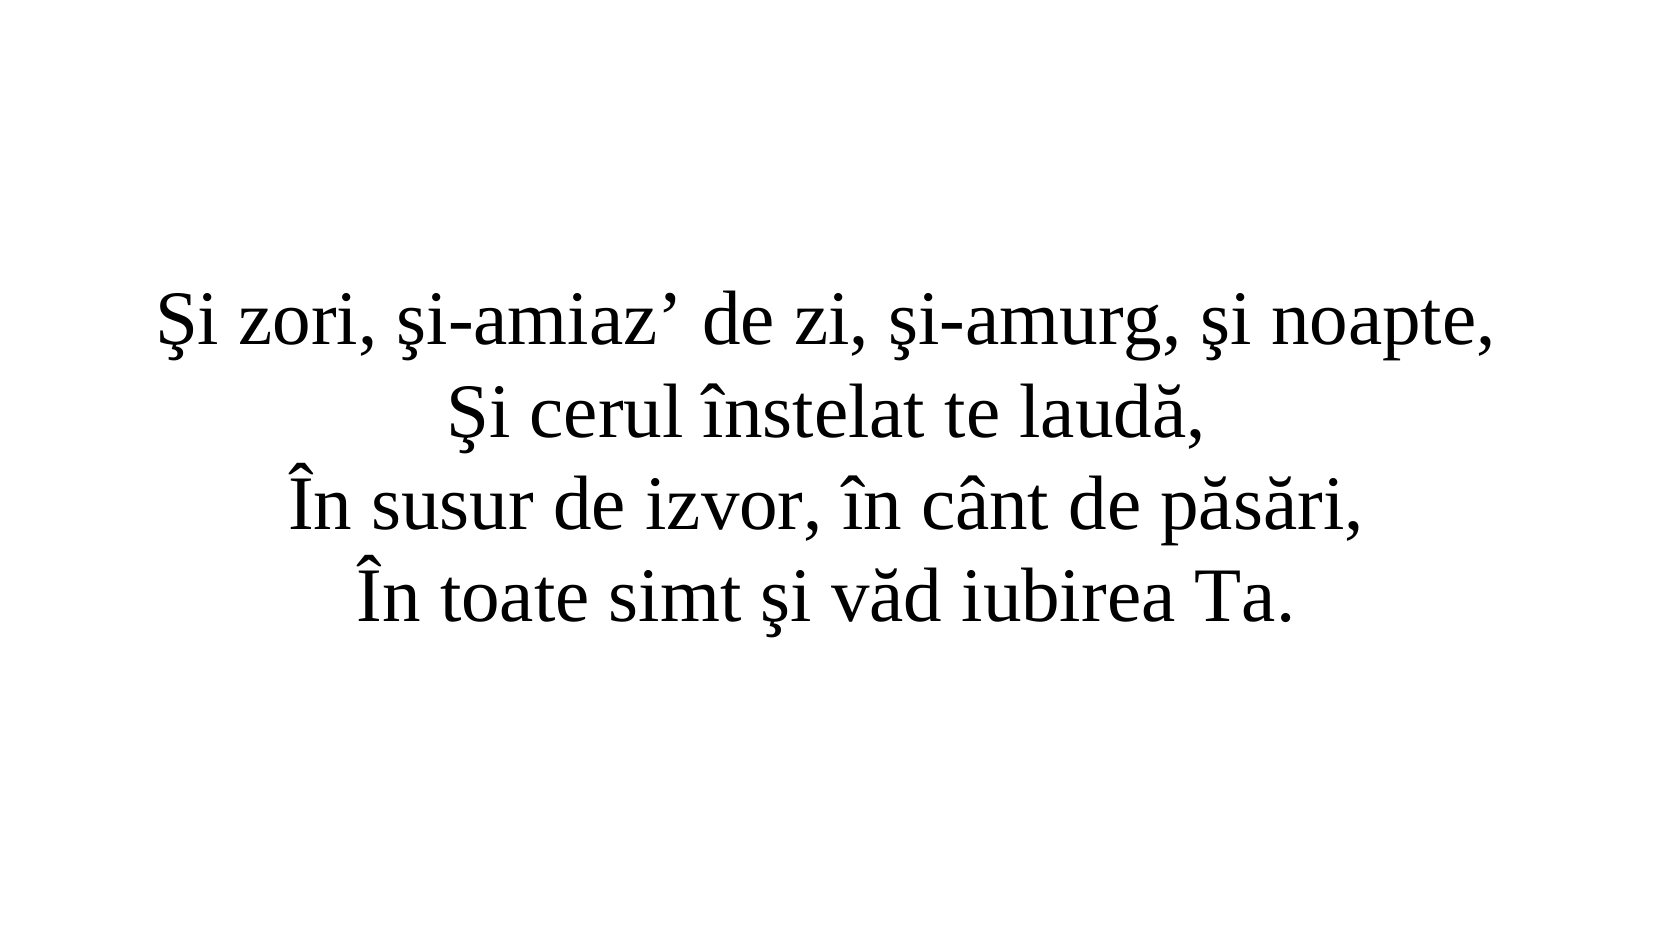

# Şi zori, şi-amiaz’ de zi, şi-amurg, şi noapte,
Şi cerul înstelat te laudă,
În susur de izvor, în cânt de păsări,
În toate simt şi văd iubirea Ta.